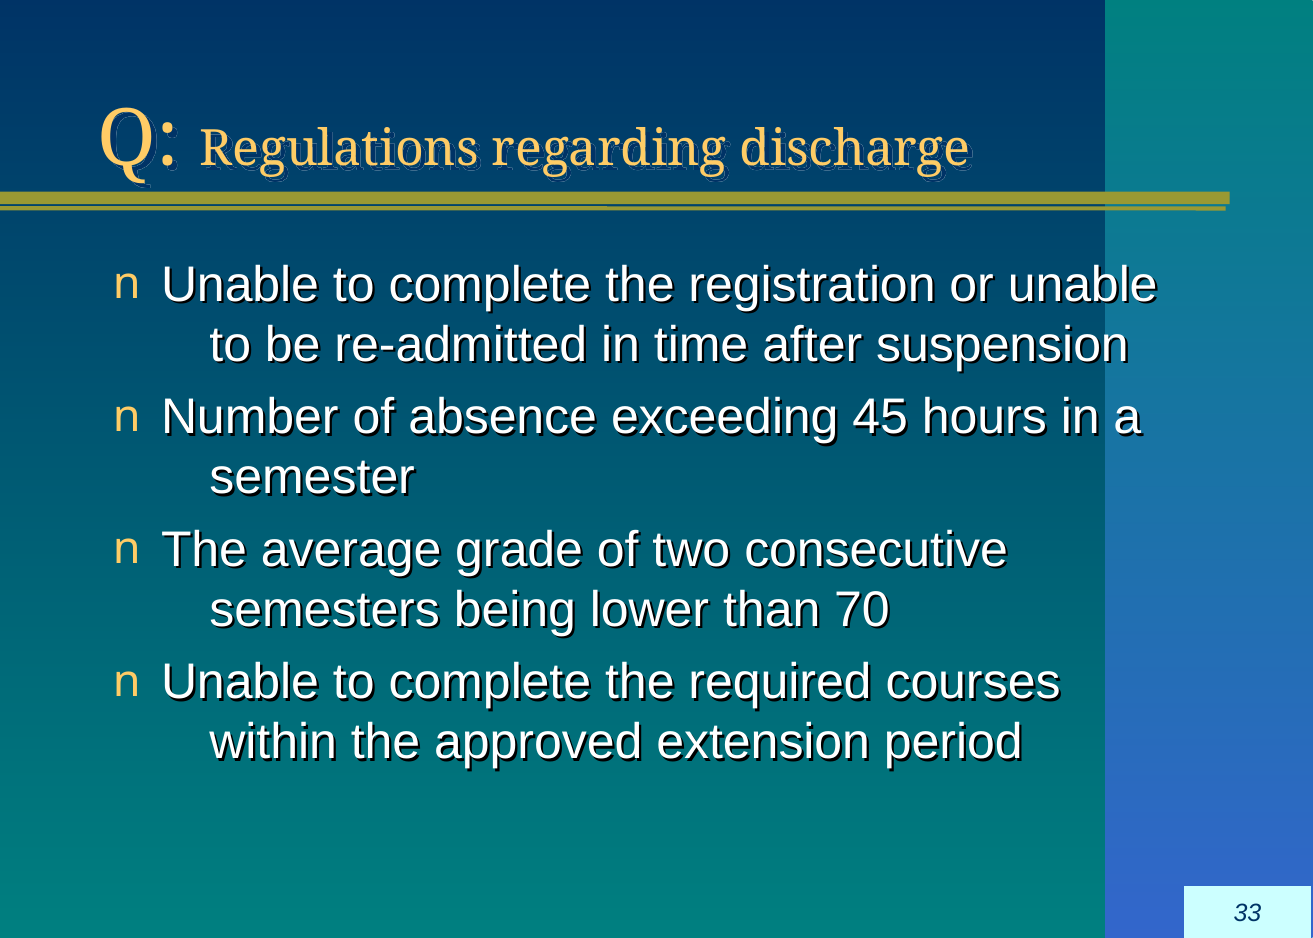

Q: Regulations regarding discharge
# Unable to complete the registration or unable to be re-admitted in time after suspension
Number of absence exceeding 45 hours in a semester
The average grade of two consecutive semesters being lower than 70
Unable to complete the required courses within the approved extension period
33